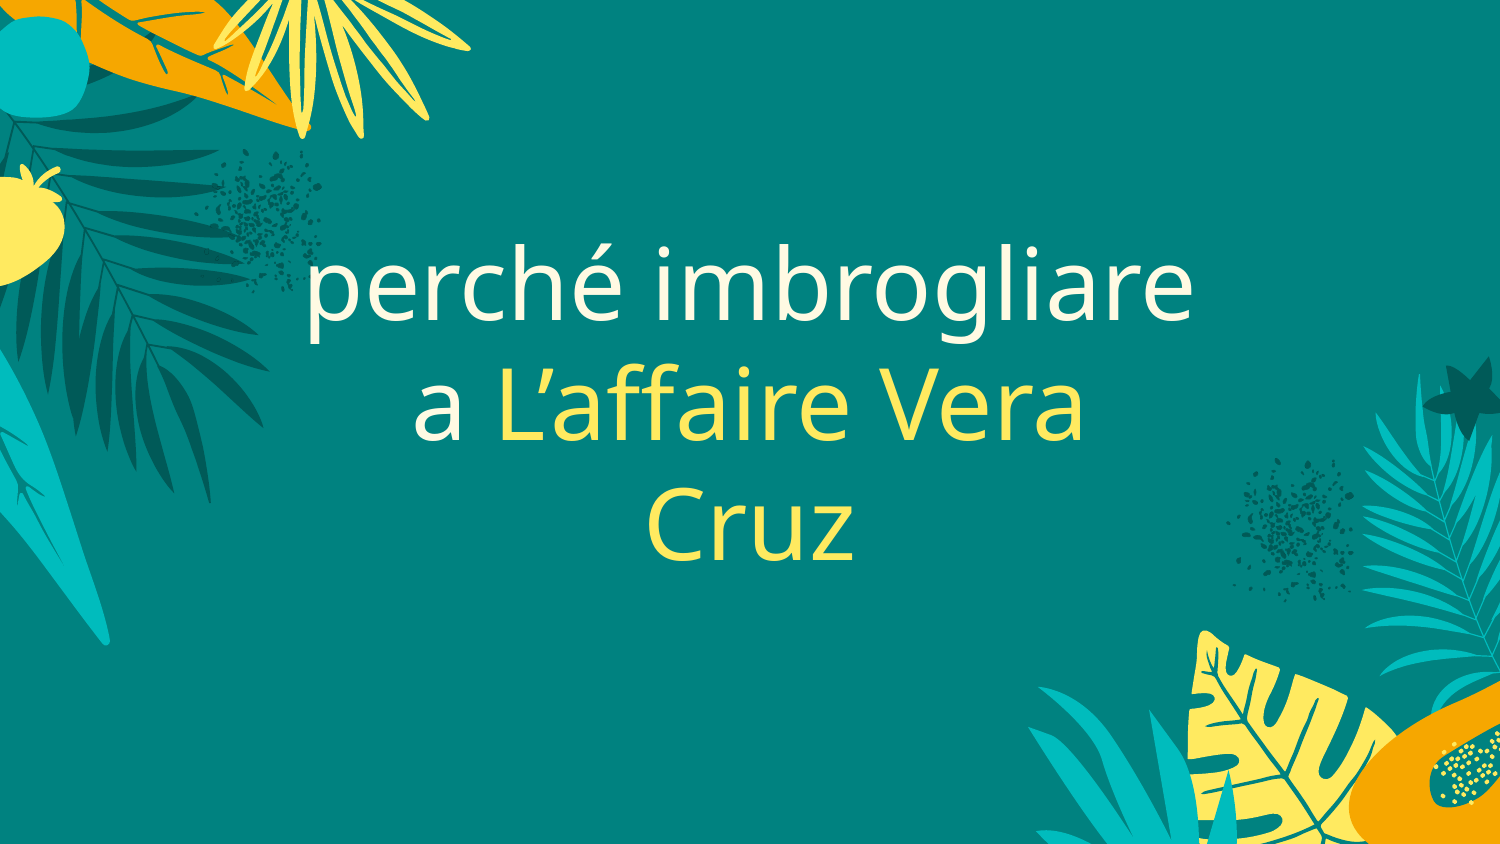

# perché imbrogliare a L’affaire Vera Cruz